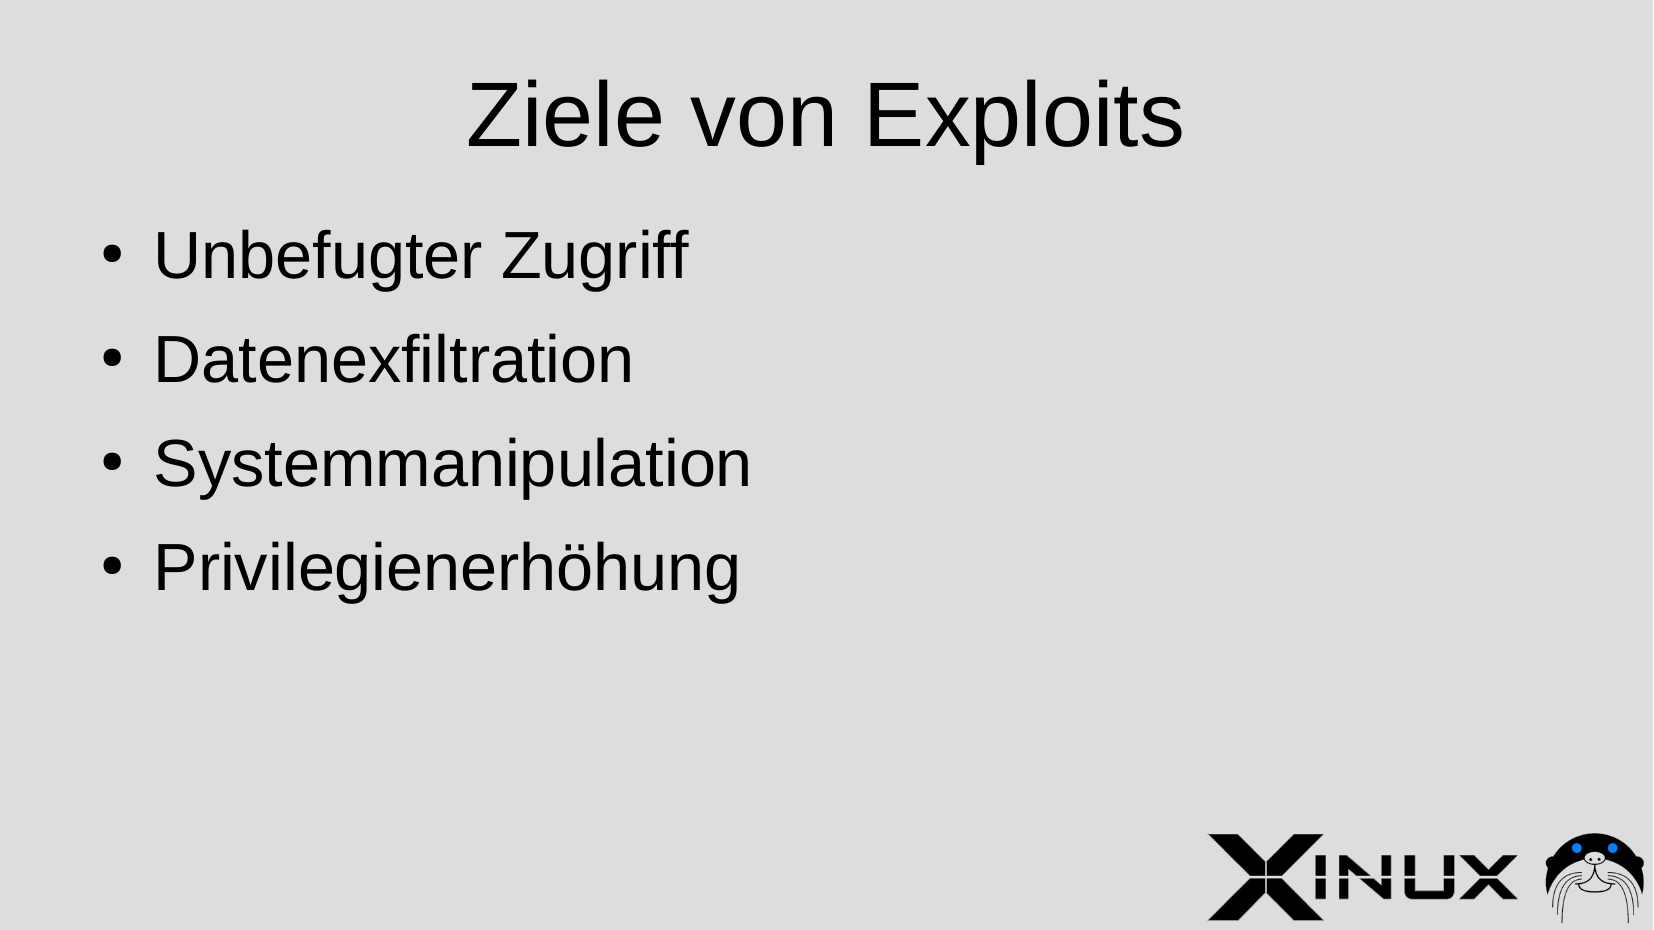

# Ziele von Exploits
Unbefugter Zugriff
Datenexfiltration
Systemmanipulation
Privilegienerhöhung